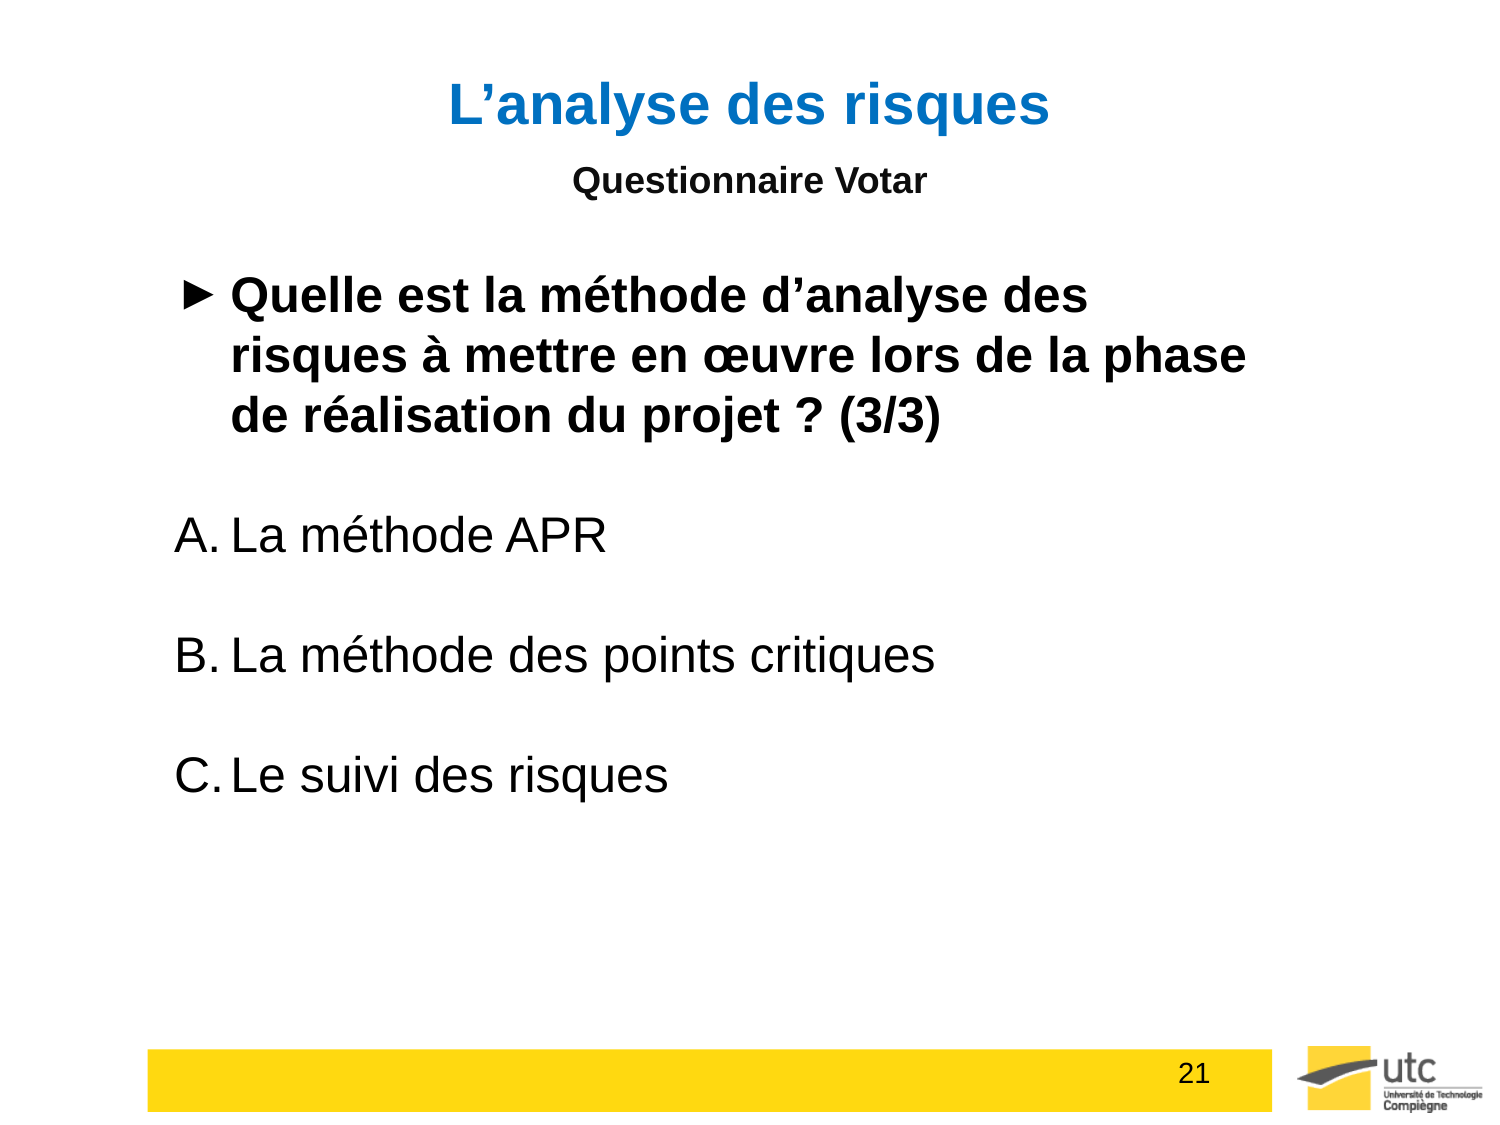

L’analyse des risques
Questionnaire Votar
Quelle est la méthode d’analyse des risques à mettre en œuvre lors de la phase de réalisation du projet ? (3/3)
La méthode APR
La méthode des points critiques
Le suivi des risques